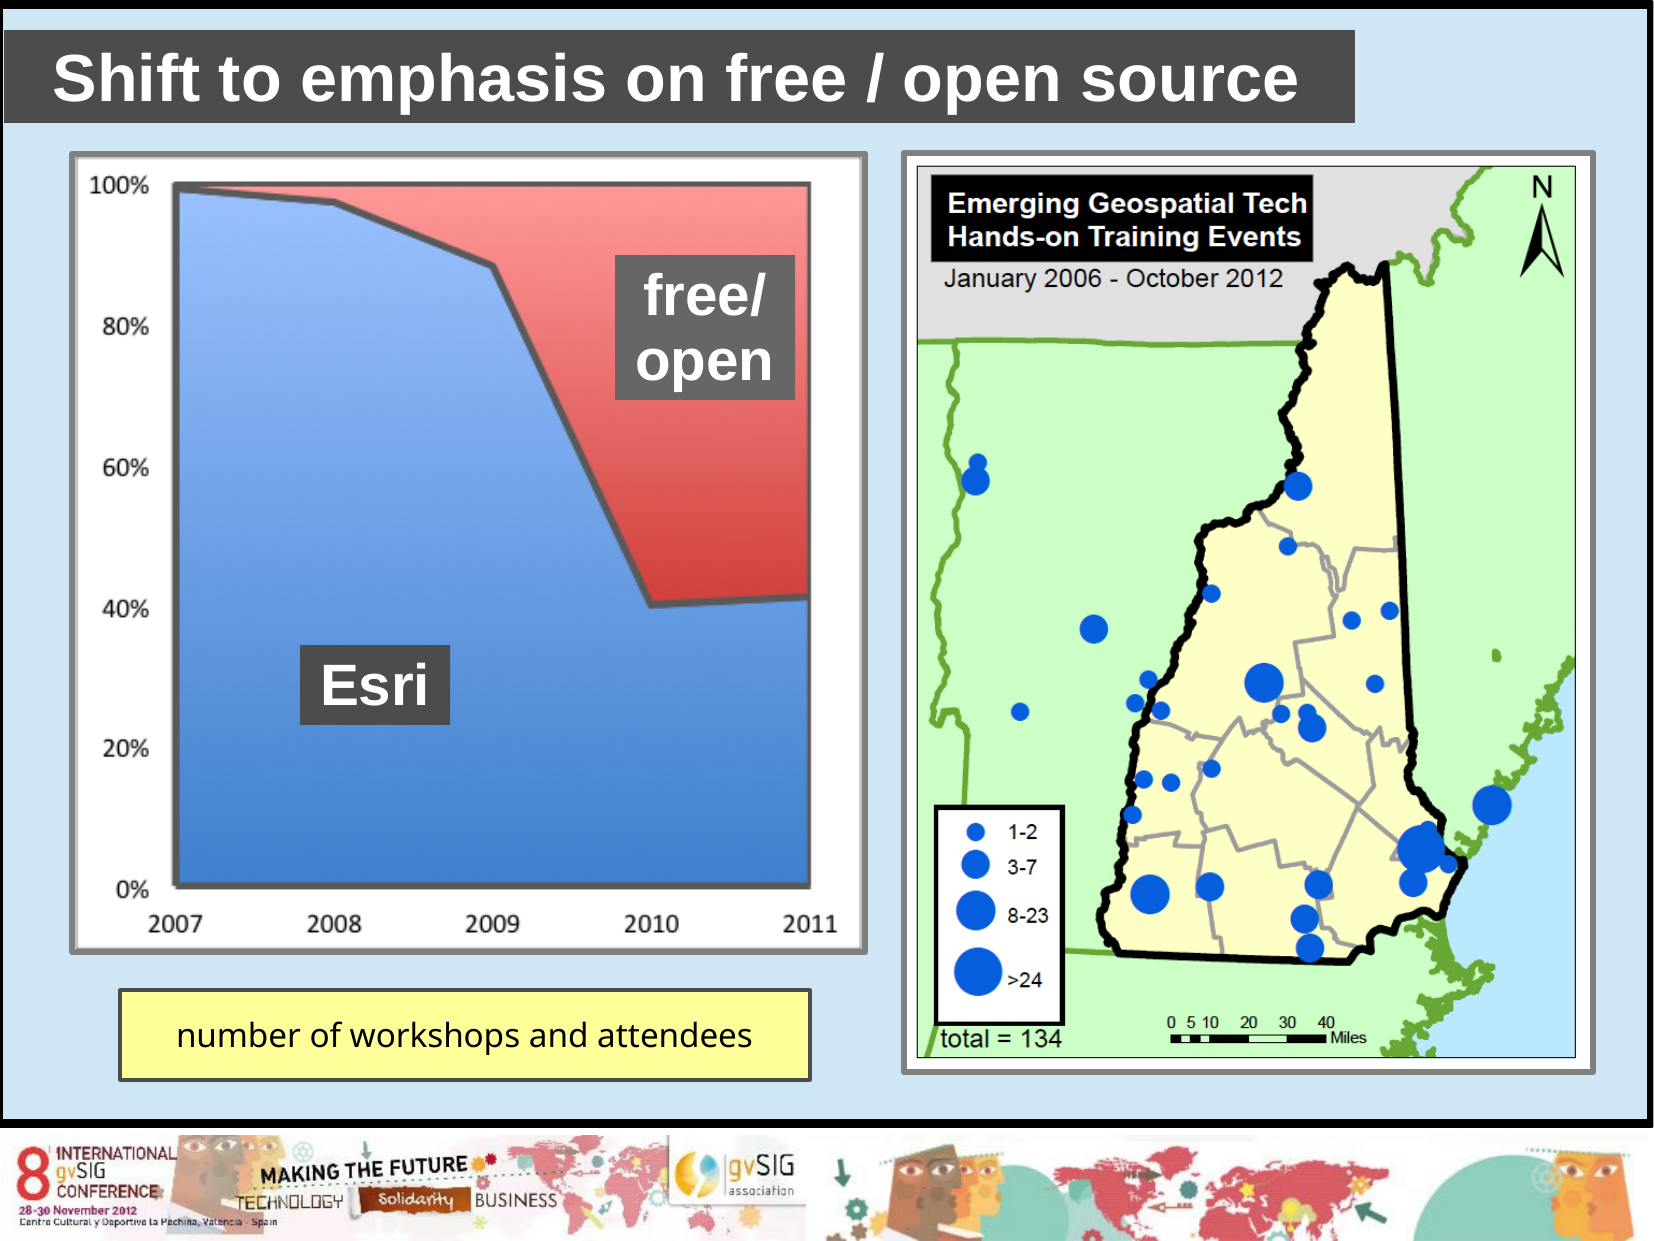

Shift to emphasis on free / open source
free/
open
Esri
number of workshops and attendees